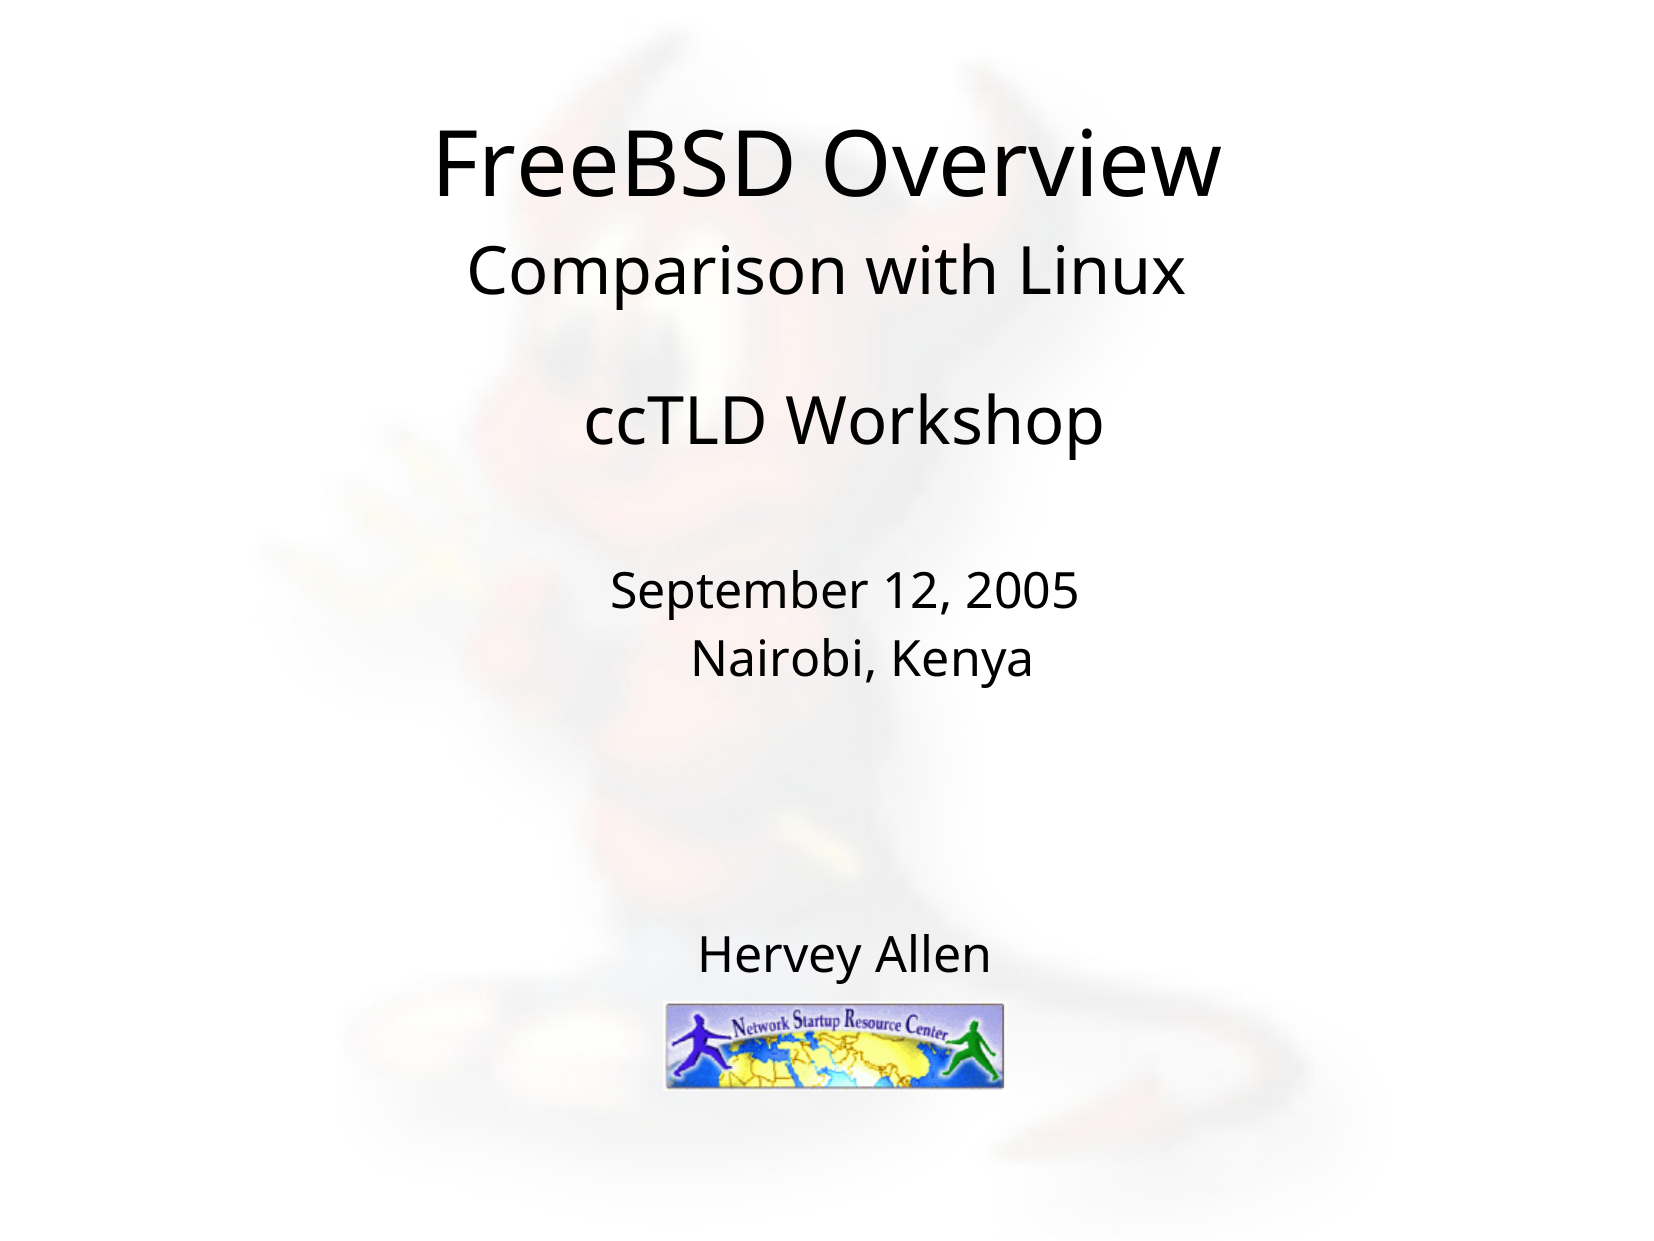

# FreeBSD Overview Comparison with Linux
ccTLD Workshop
September 12, 2005
Nairobi, Kenya
Hervey Allen